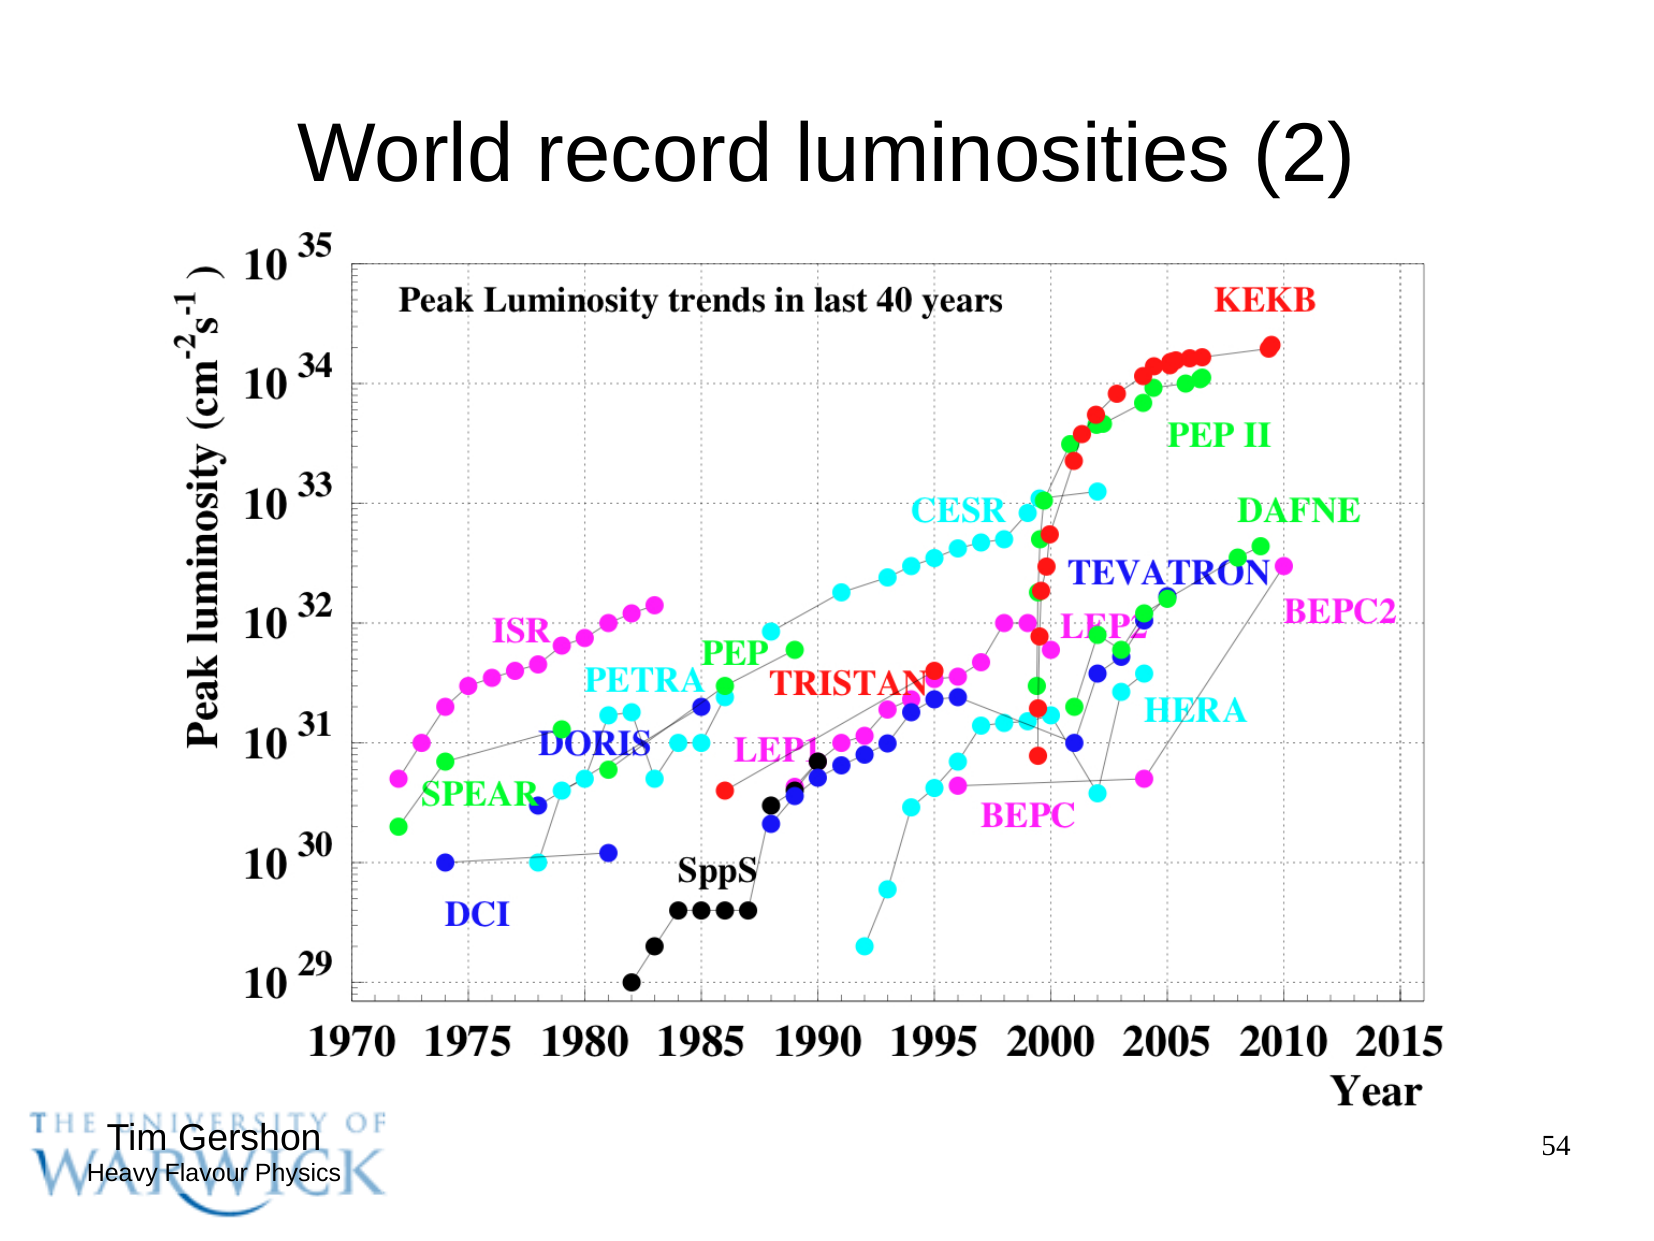

# World record luminosities (2)
Tim Gershon
Heavy Flavour Physics
54